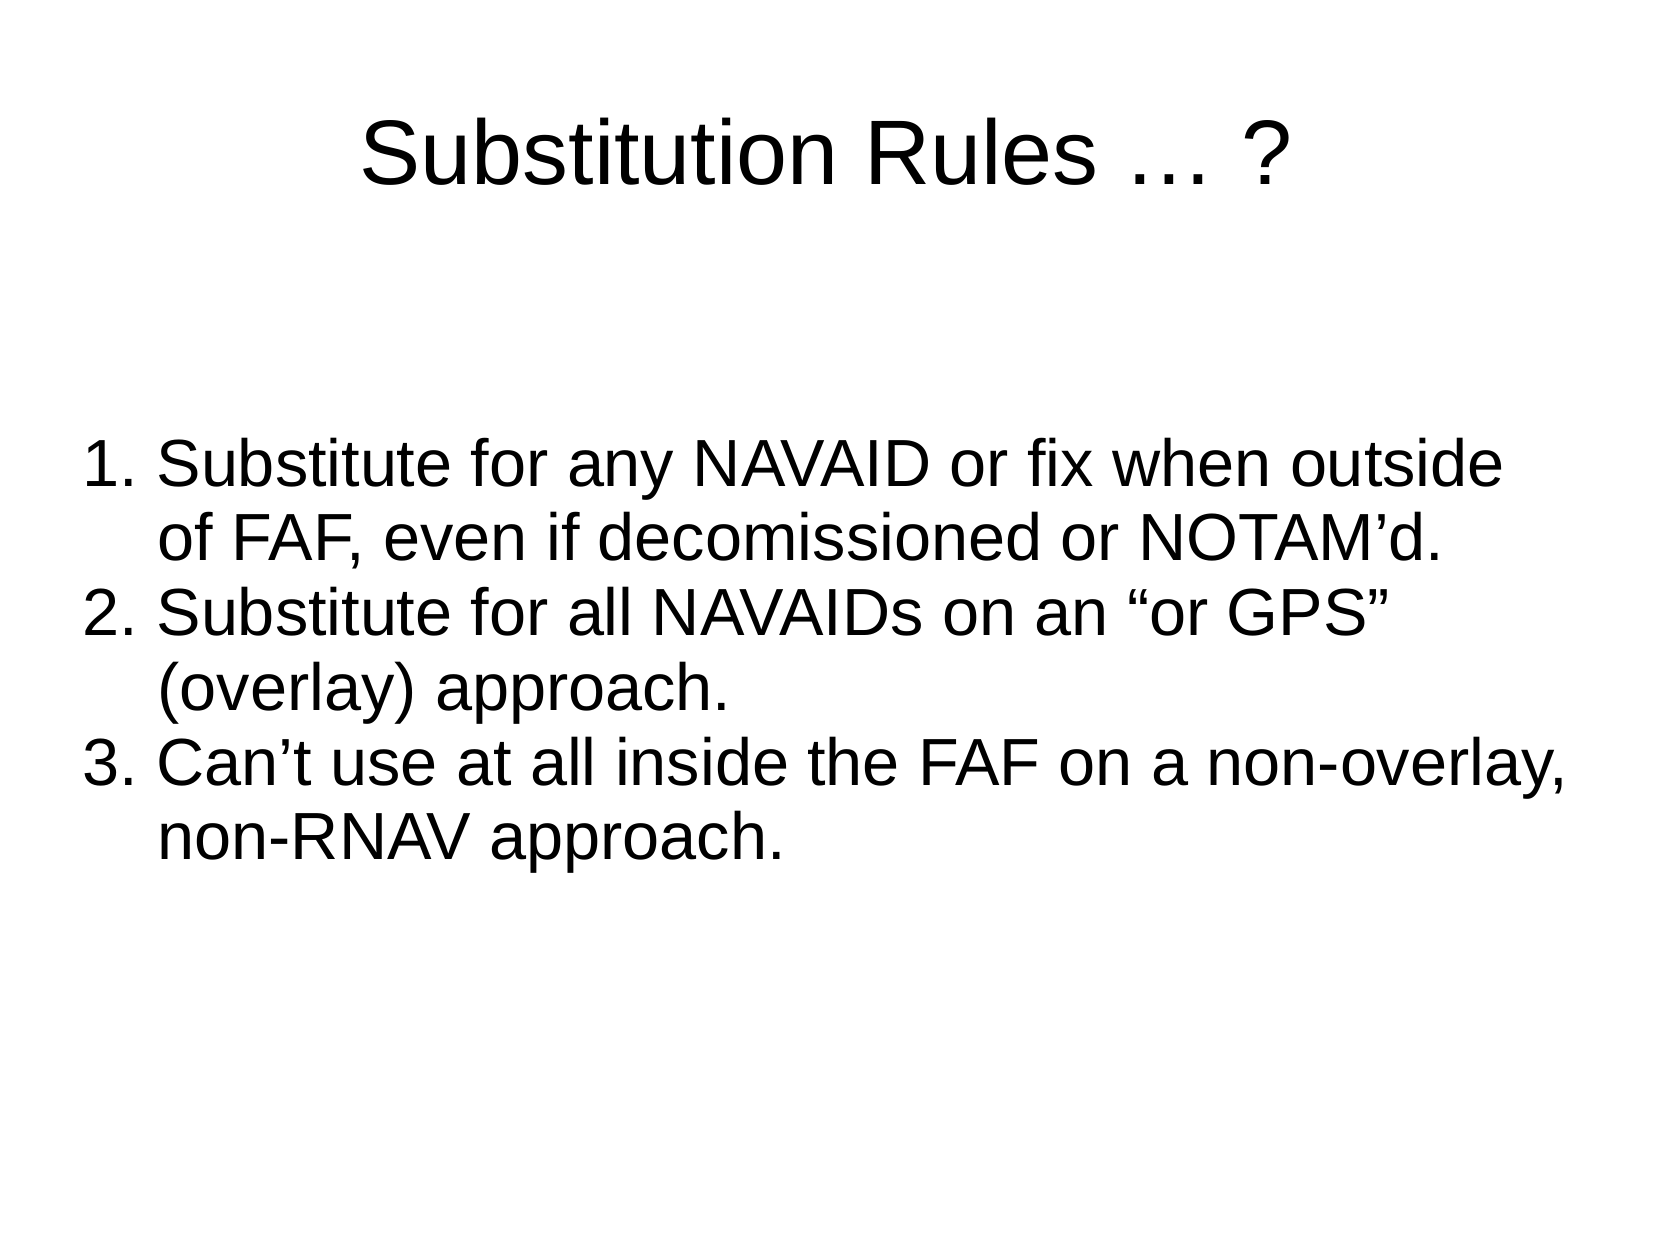

# Substitution Rules … ?
1. Substitute for any NAVAID or fix when outside of FAF, even if decomissioned or NOTAM’d.
2. Substitute for all NAVAIDs on an “or GPS” (overlay) approach.
3. Can’t use at all inside the FAF on a non-overlay, non-RNAV approach.